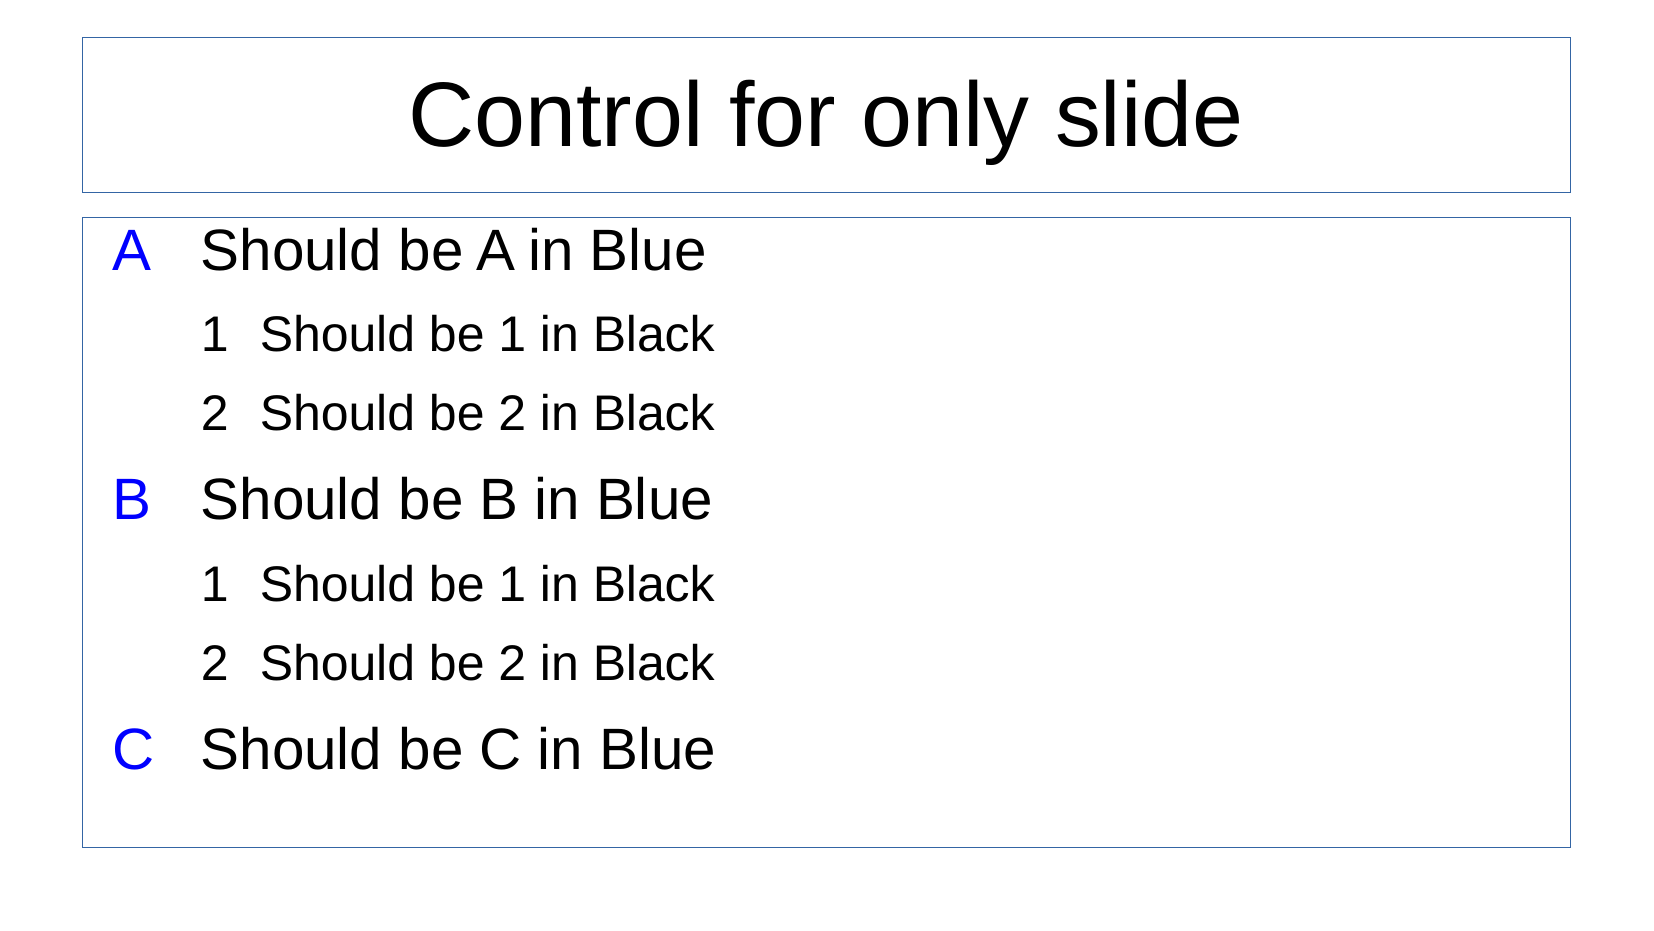

# Control for only slide
Should be A in Blue
Should be 1 in Black
Should be 2 in Black
Should be B in Blue
Should be 1 in Black
Should be 2 in Black
Should be C in Blue